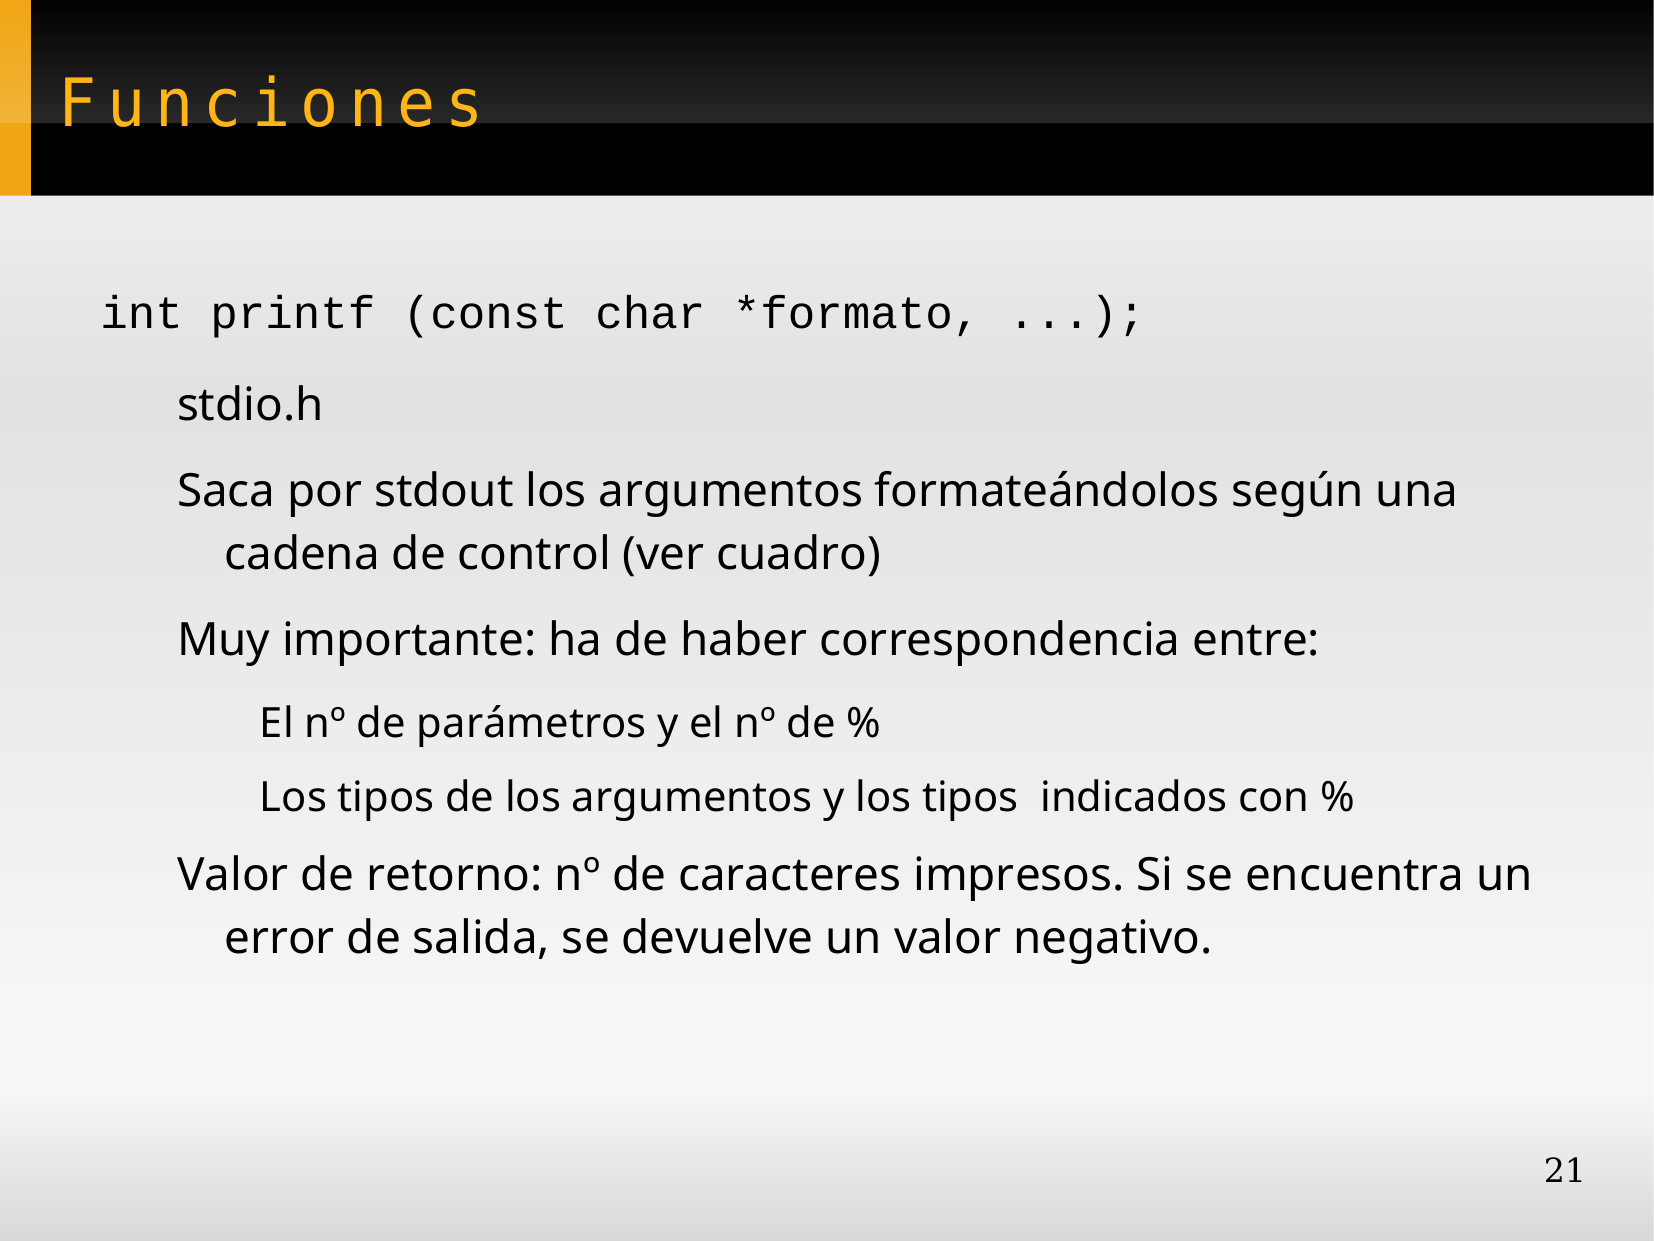

# Funciones
int printf (const char *formato, ...);
stdio.h
Saca por stdout los argumentos formateándolos según una cadena de control (ver cuadro)
Muy importante: ha de haber correspondencia entre:
El nº de parámetros y el nº de %
Los tipos de los argumentos y los tipos indicados con %
Valor de retorno: nº de caracteres impresos. Si se encuentra un error de salida, se devuelve un valor negativo.
21